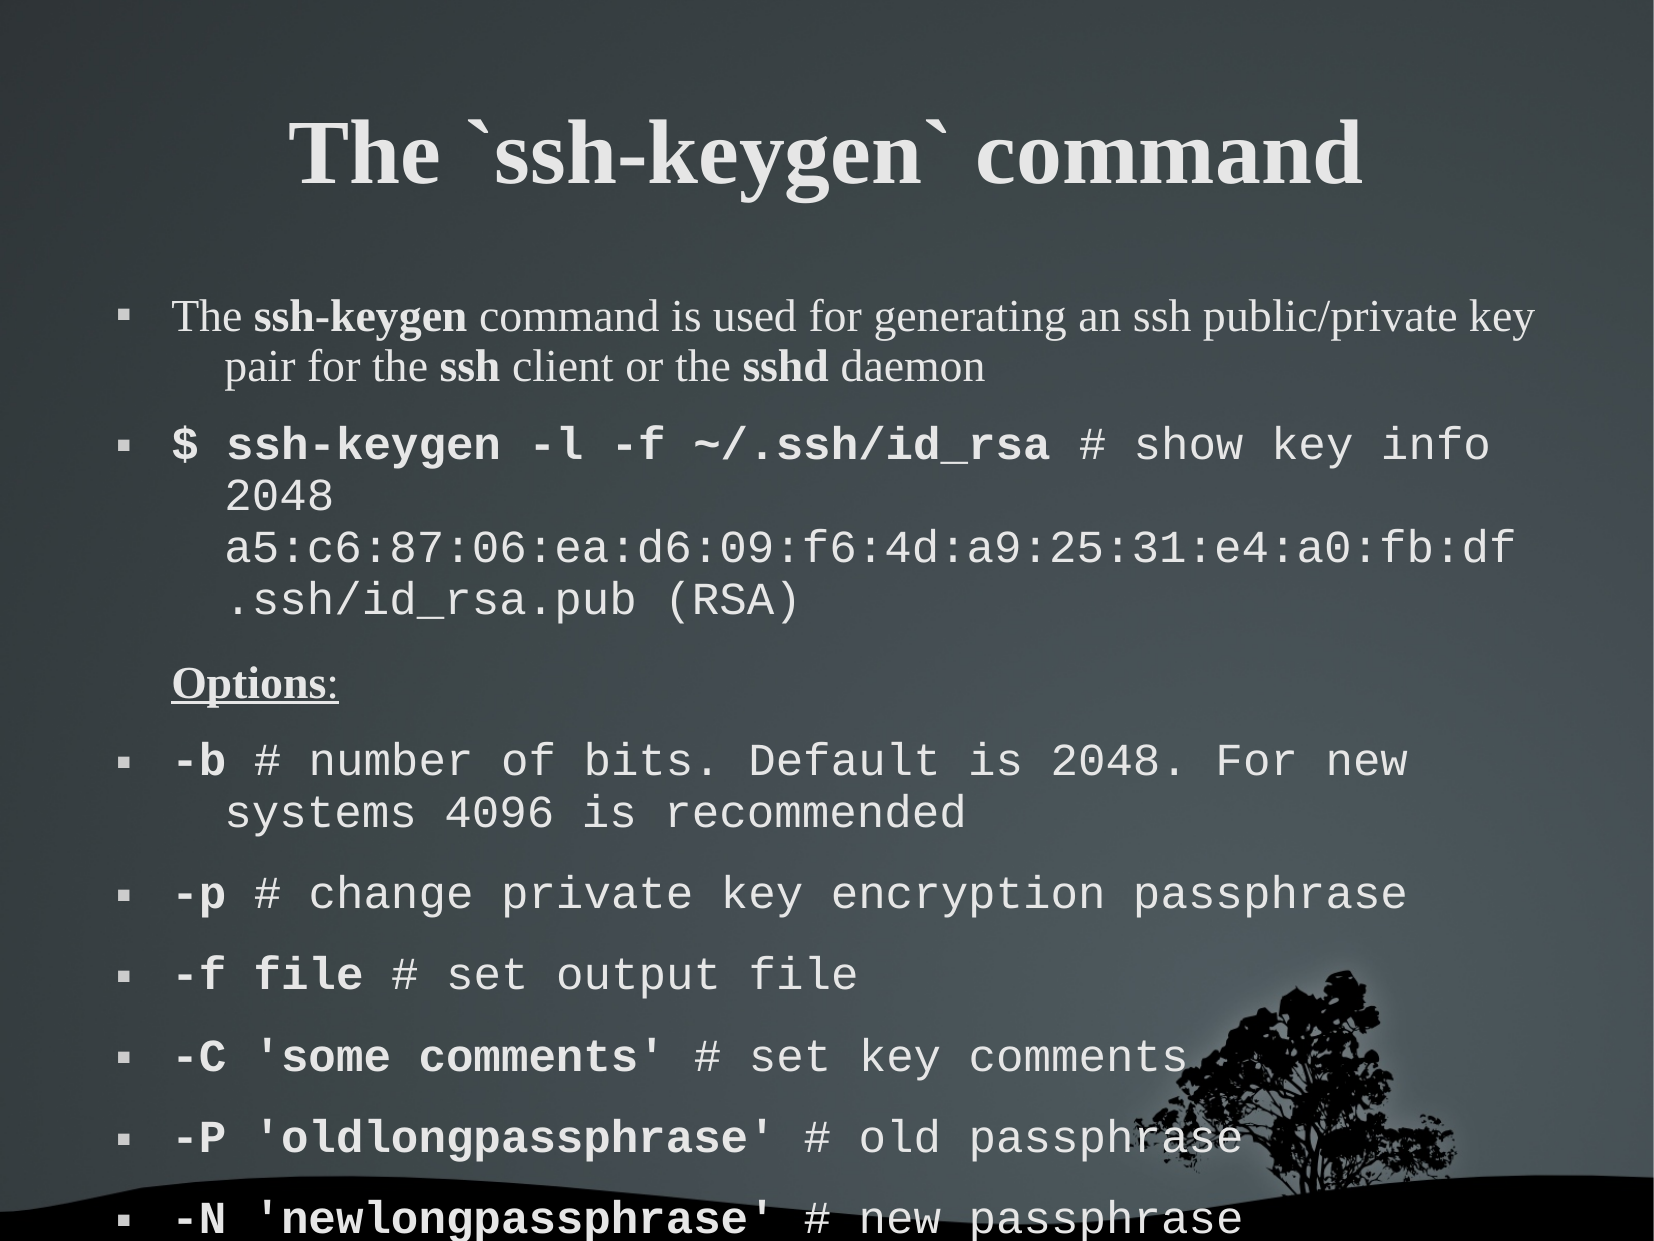

# The `ssh-keygen` command
The ssh-keygen command is used for generating an ssh public/private key pair for the ssh client or the sshd daemon
$ ssh-keygen -l -f ~/.ssh/id_rsa # show key info
2048 a5:c6:87:06:ea:d6:09:f6:4d:a9:25:31:e4:a0:fb:df .ssh/id_rsa.pub (RSA)
Options:
-b # number of bits. Default is 2048. For new systems 4096 is recommended
-p # change private key encryption passphrase
-f file # set output file
-C 'some comments' # set key comments
-P 'oldlongpassphrase' # old passphrase
-N 'newlongpassphrase' # new passphrase